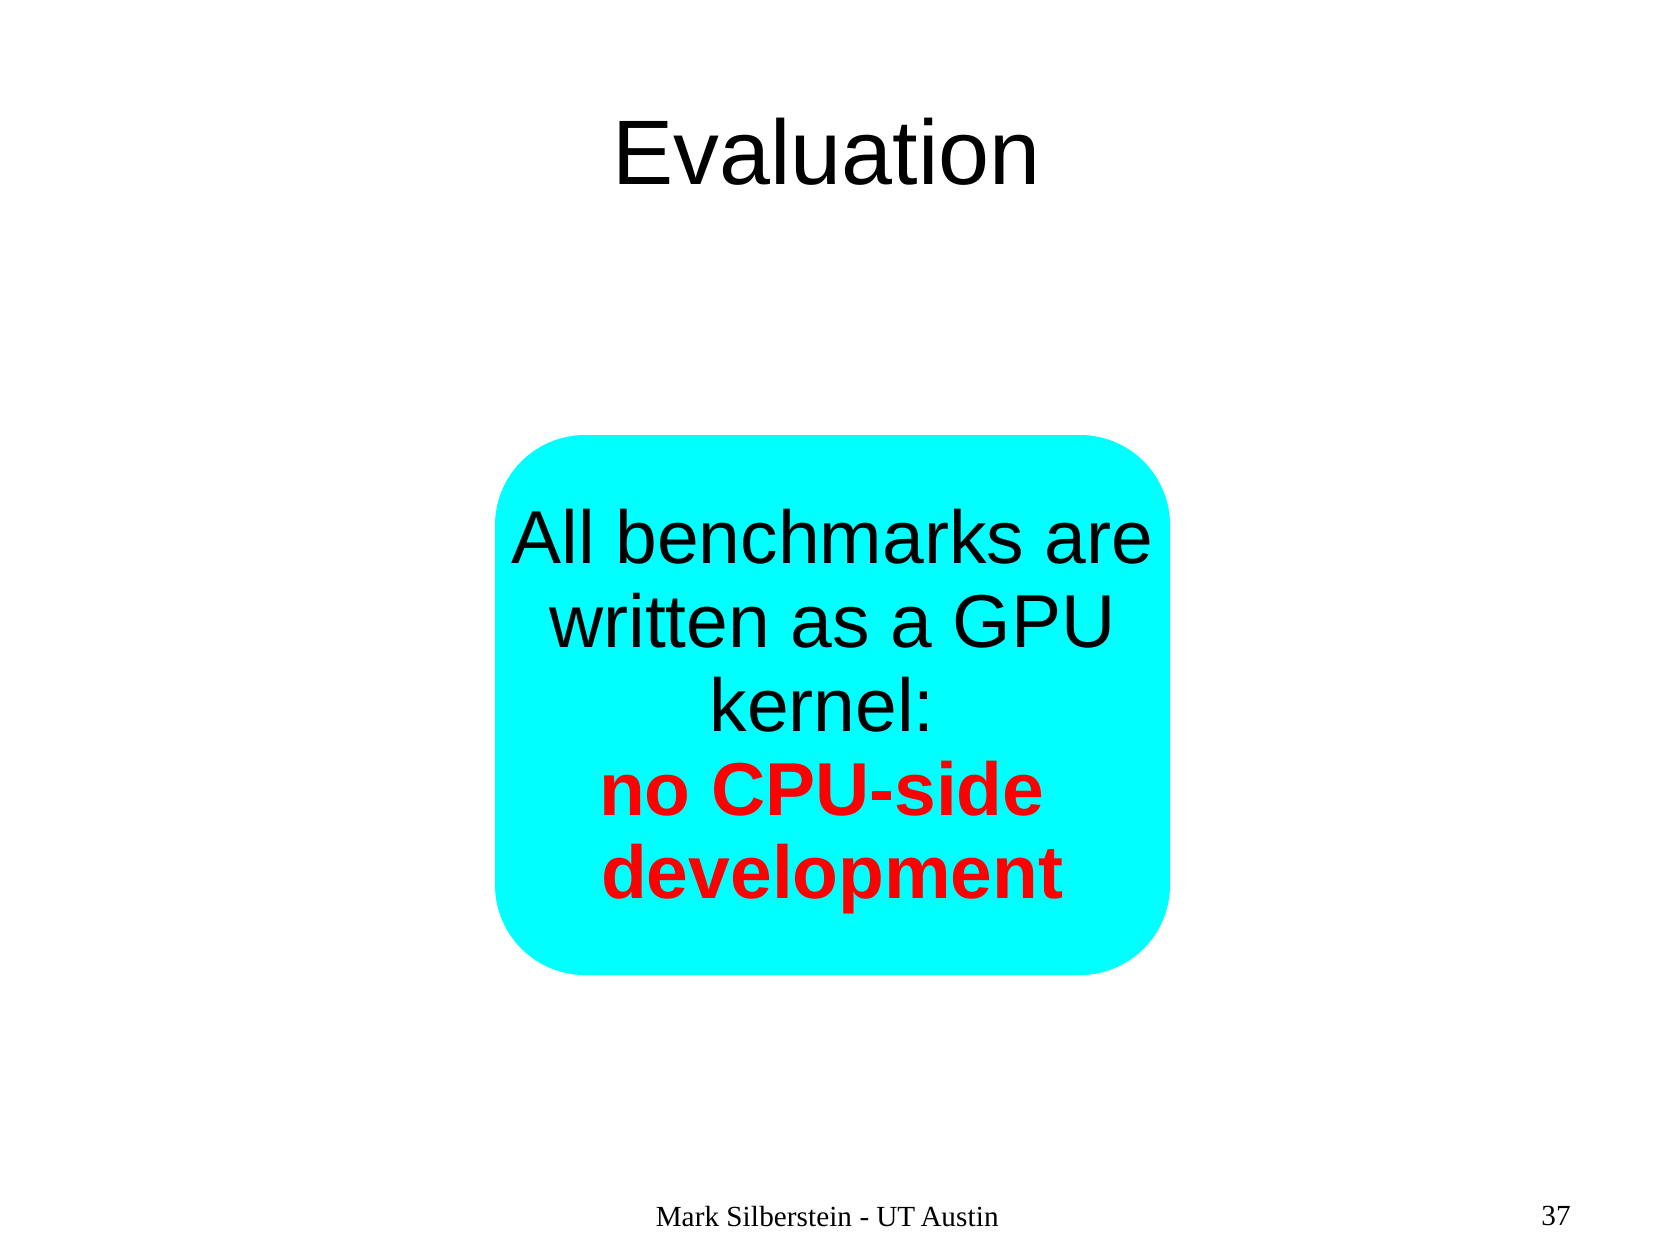

# Evaluation
All benchmarks are
 written as a GPU
kernel:
no CPU-side
development
37
Mark Silberstein - UT Austin